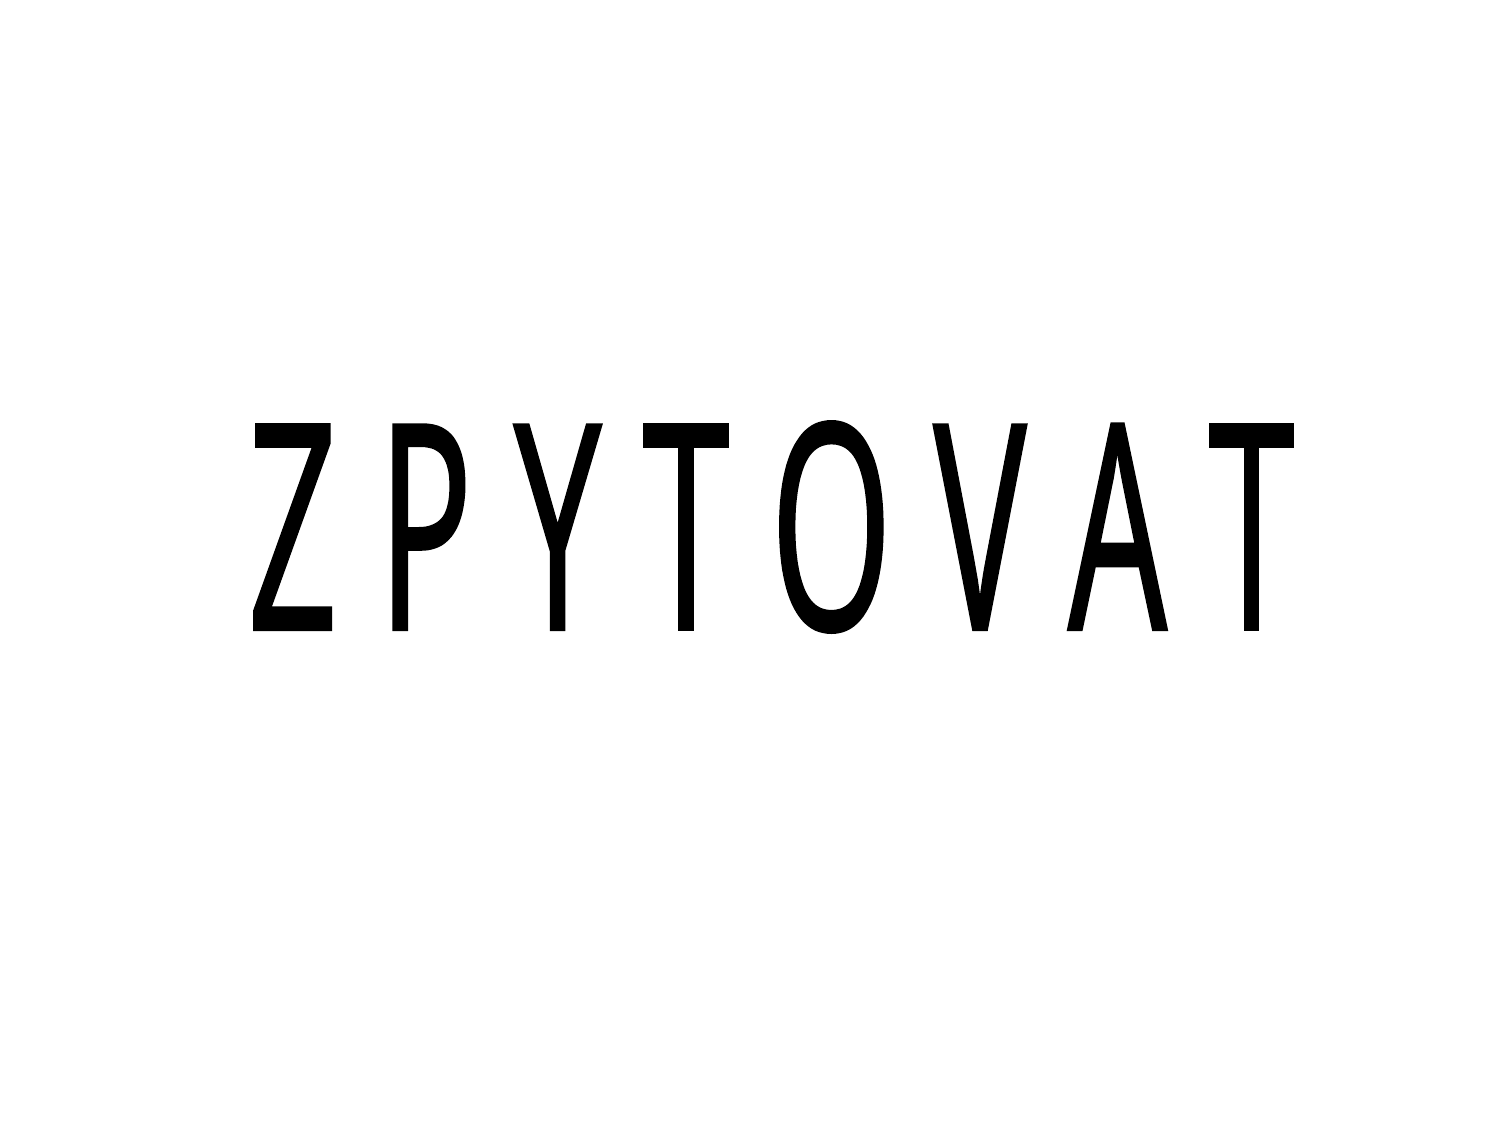

Z P Y T O V A T